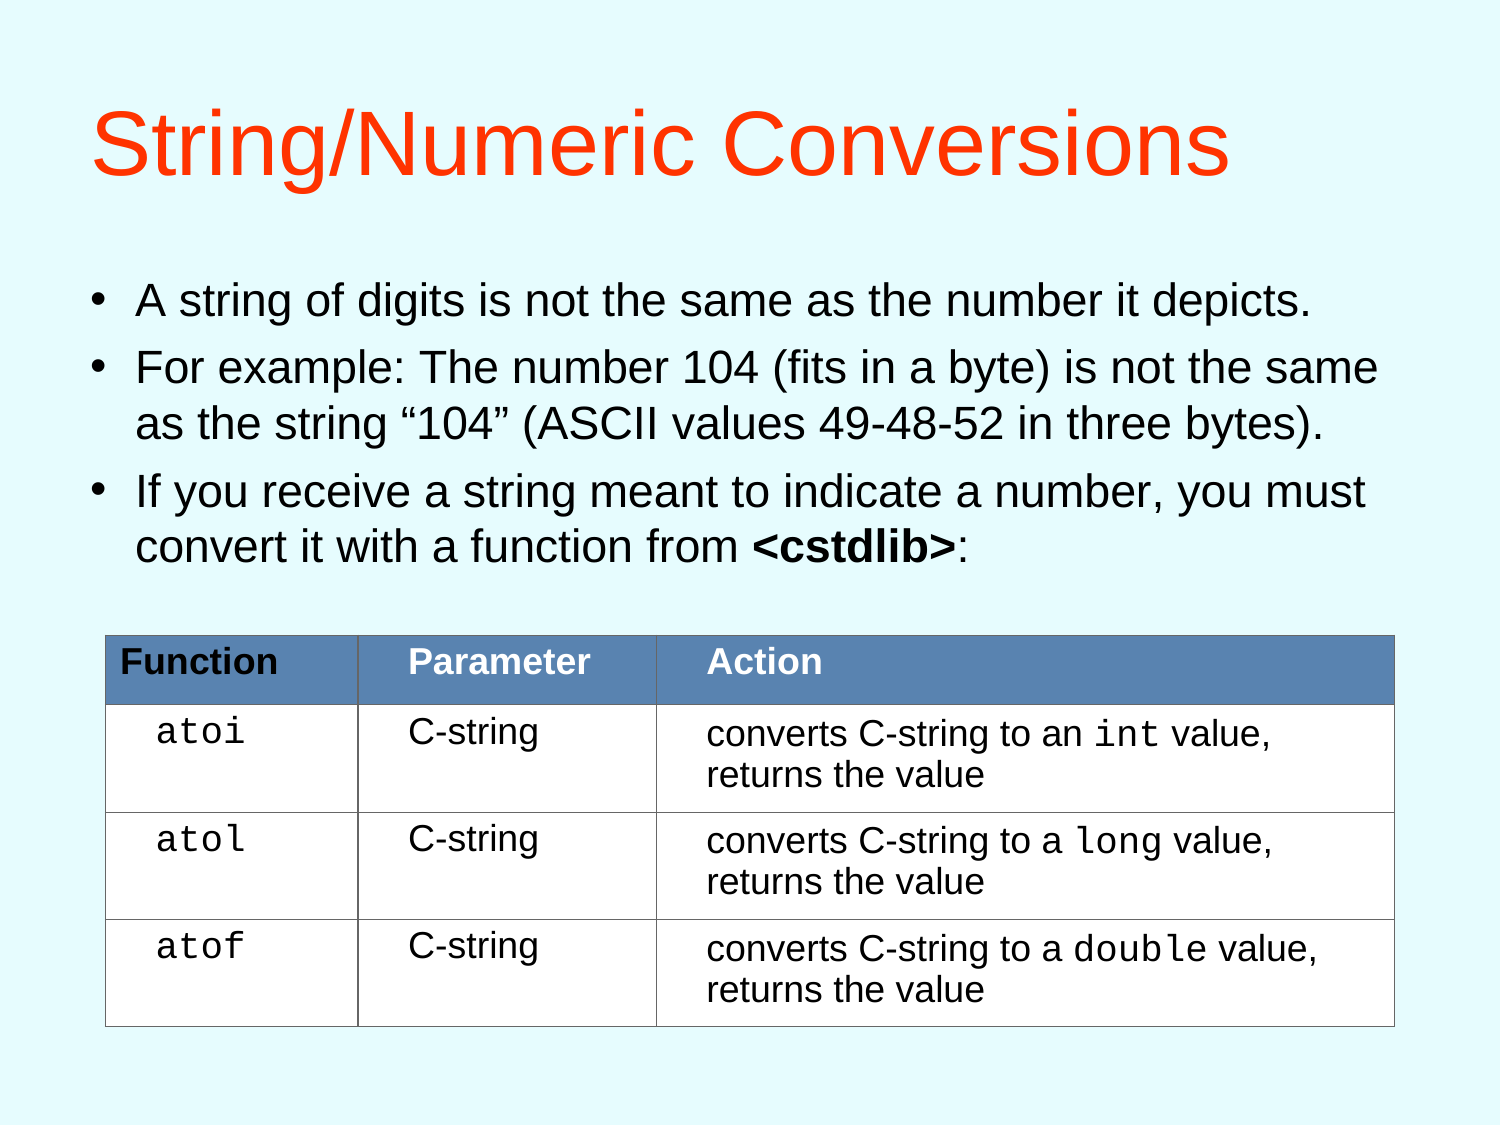

# String/Numeric Conversions
A string of digits is not the same as the number it depicts.
For example: The number 104 (fits in a byte) is not the same as the string “104” (ASCII values 49-48-52 in three bytes).
If you receive a string meant to indicate a number, you must convert it with a function from <cstdlib>:
| Function | Parameter | Action |
| --- | --- | --- |
| atoi | C-string | converts C-string to an int value, returns the value |
| atol | C-string | converts C-string to a long value, returns the value |
| atof | C-string | converts C-string to a double value, returns the value |